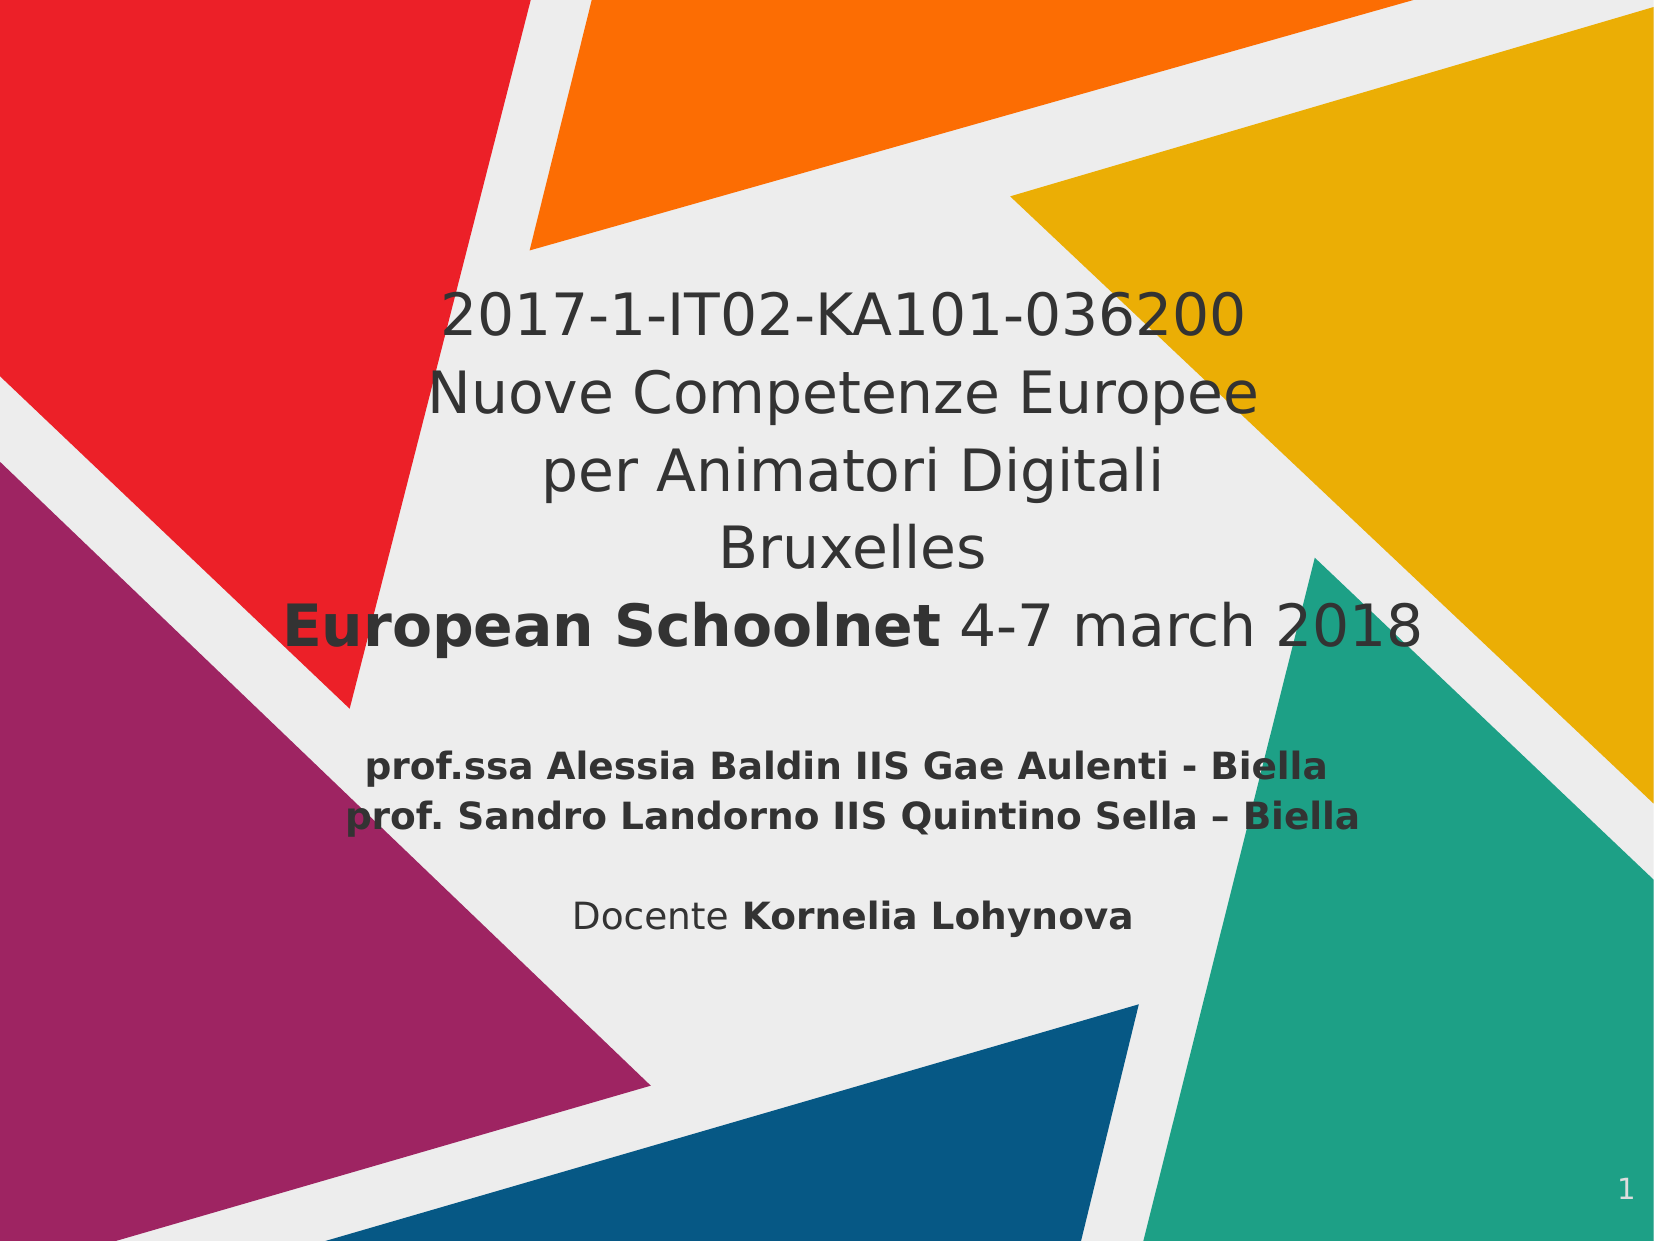

# 2017-1-IT02-KA101-036200 Nuove Competenze Europee per Animatori Digitali Bruxelles European Schoolnet 4-7 march 2018 prof.ssa Alessia Baldin IIS Gae Aulenti - Biella prof. Sandro Landorno IIS Quintino Sella – Biella Docente Kornelia Lohynova
1